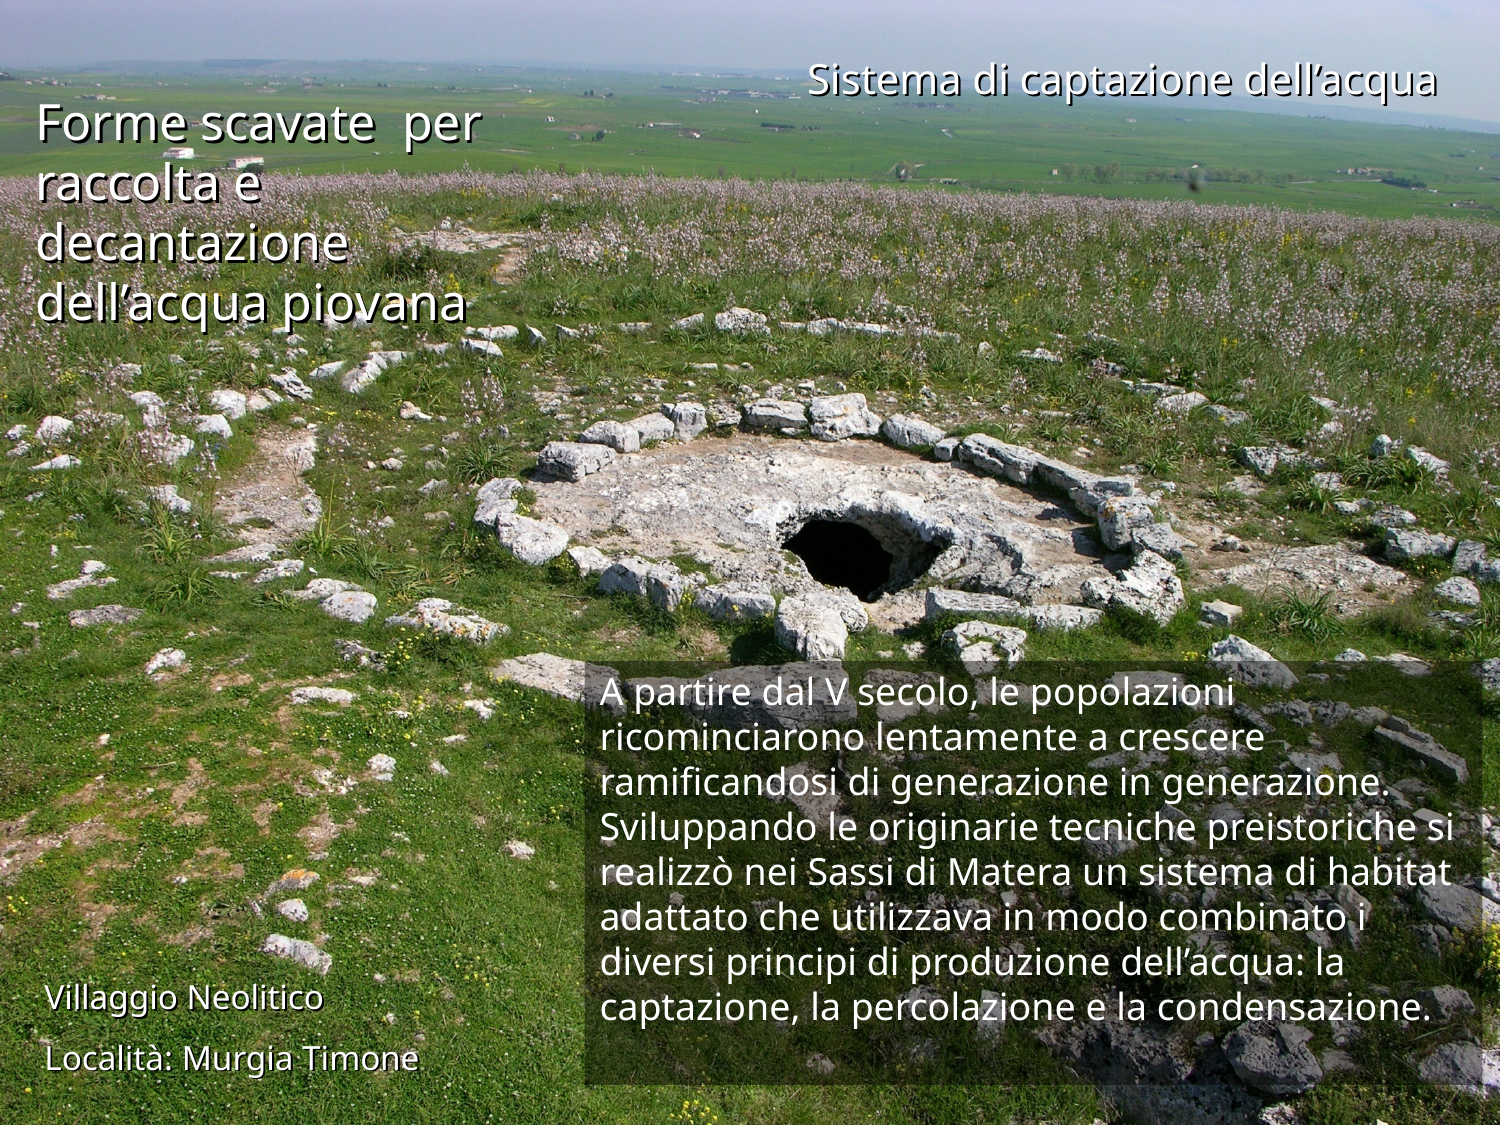

Sistema di captazione dell’acqua
Forme scavate per raccolta e decantazione dell’acqua piovana
A partire dal V secolo, le popolazioni ricominciarono lentamente a crescere ramificandosi di generazione in generazione. Sviluppando le originarie tecniche preistoriche si realizzò nei Sassi di Matera un sistema di habitat adattato che utilizzava in modo combinato i diversi principi di produzione dell’acqua: la captazione, la percolazione e la condensazione.
Villaggio Neolitico
Località: Murgia Timone